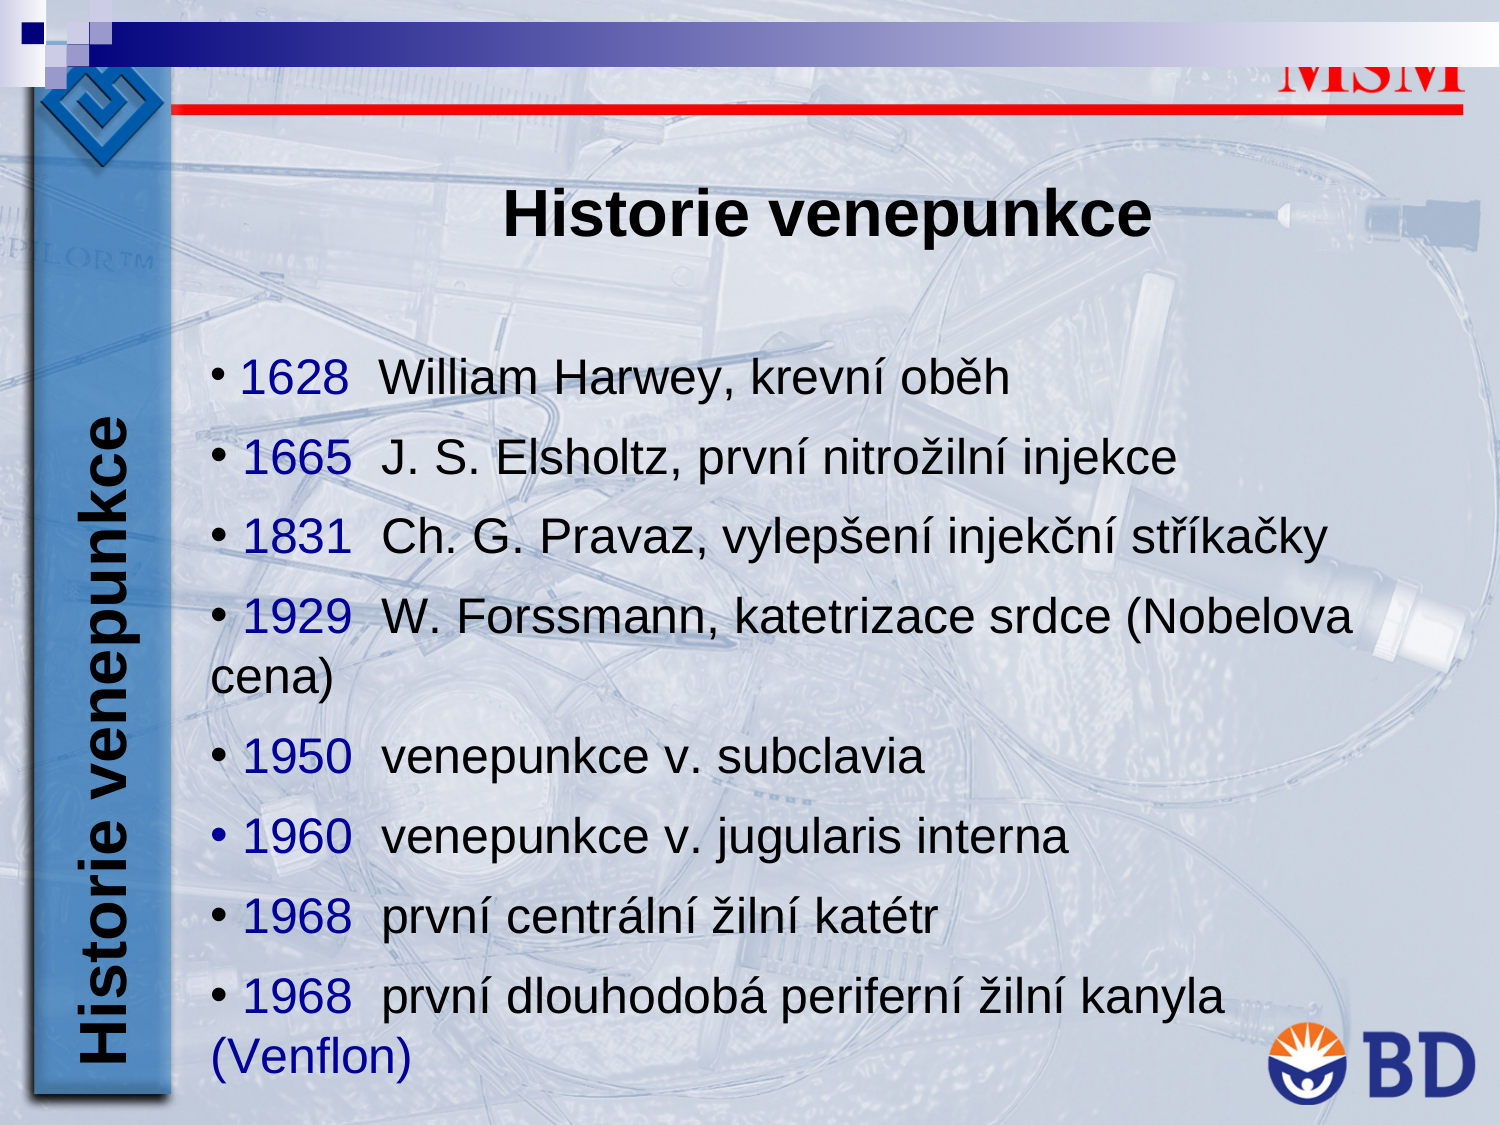

Historie venepunkce
 1628 William Harwey, krevní oběh
 1665 J. S. Elsholtz, první nitrožilní injekce
 1831 Ch. G. Pravaz, vylepšení injekční stříkačky
 1929 W. Forssmann, katetrizace srdce (Nobelova cena)
 1950 venepunkce v. subclavia
 1960 venepunkce v. jugularis interna
 1968 první centrální žilní katétr
 1968 první dlouhodobá periferní žilní kanyla (Venflon)
Historie venepunkce